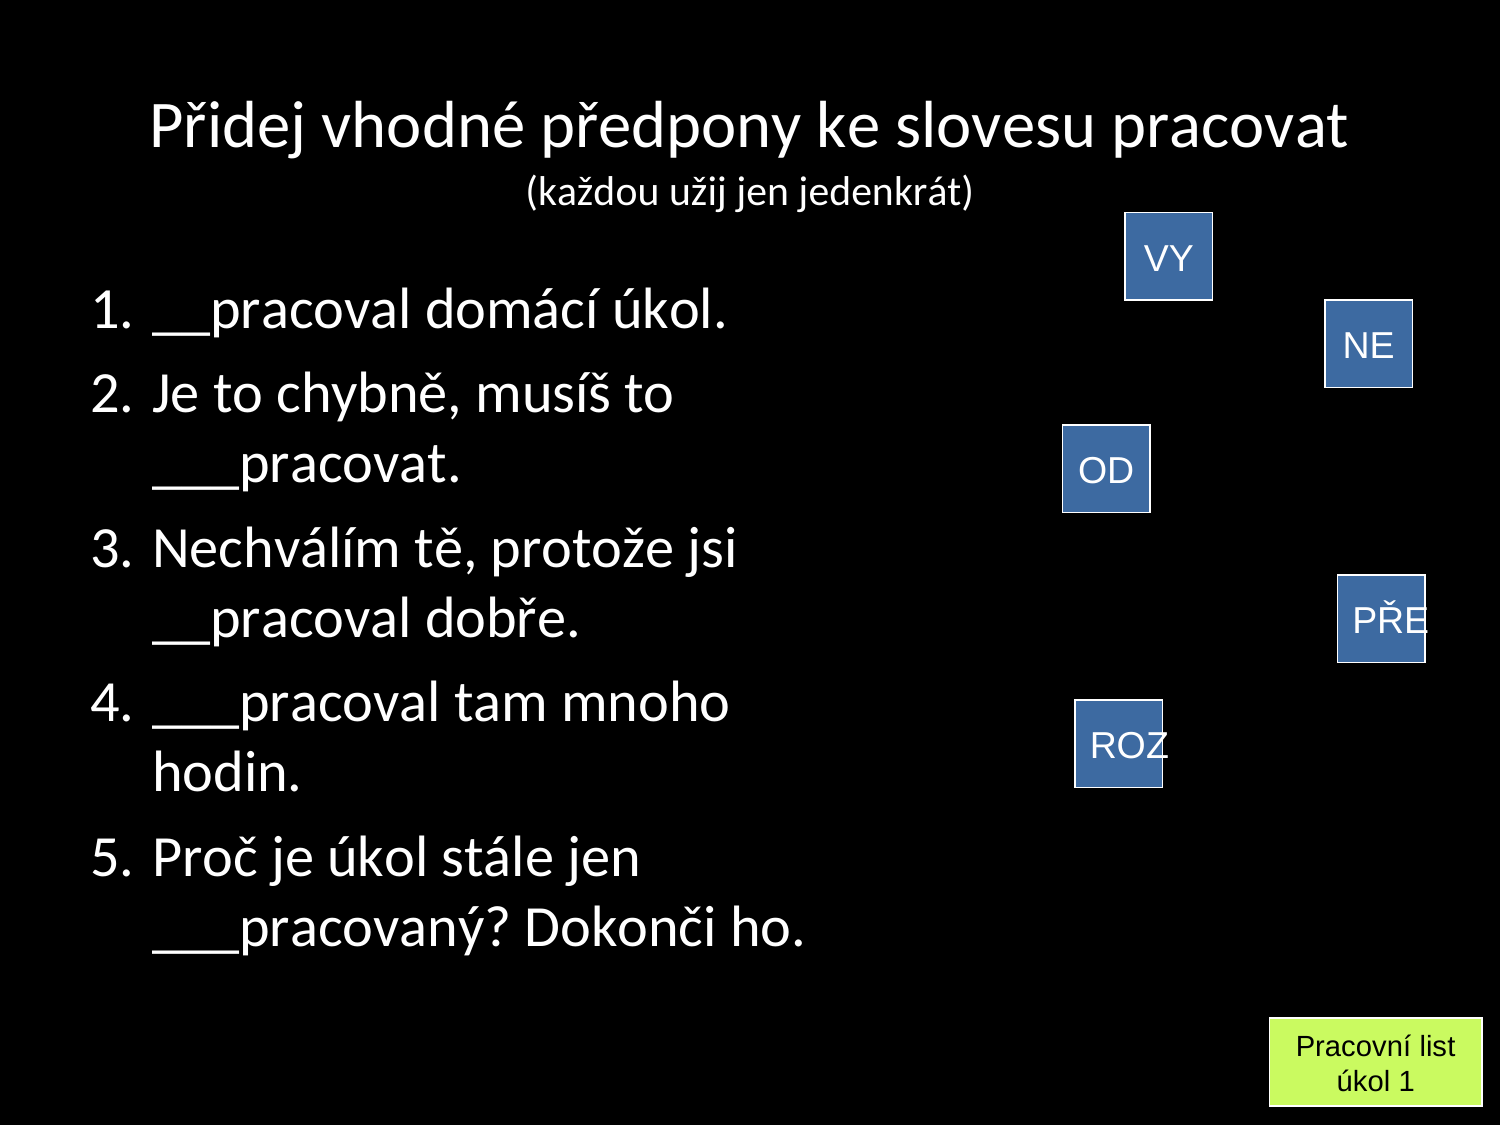

# Přidej vhodné předpony ke slovesu pracovat (každou užij jen jedenkrát)
VY
__pracoval domácí úkol.
Je to chybně, musíš to ___pracovat.
Nechválím tě, protože jsi __pracoval dobře.
___pracoval tam mnoho hodin.
Proč je úkol stále jen ___pracovaný? Dokonči ho.
NE
OD
PŘE
ROZ
Pracovní list
úkol 1